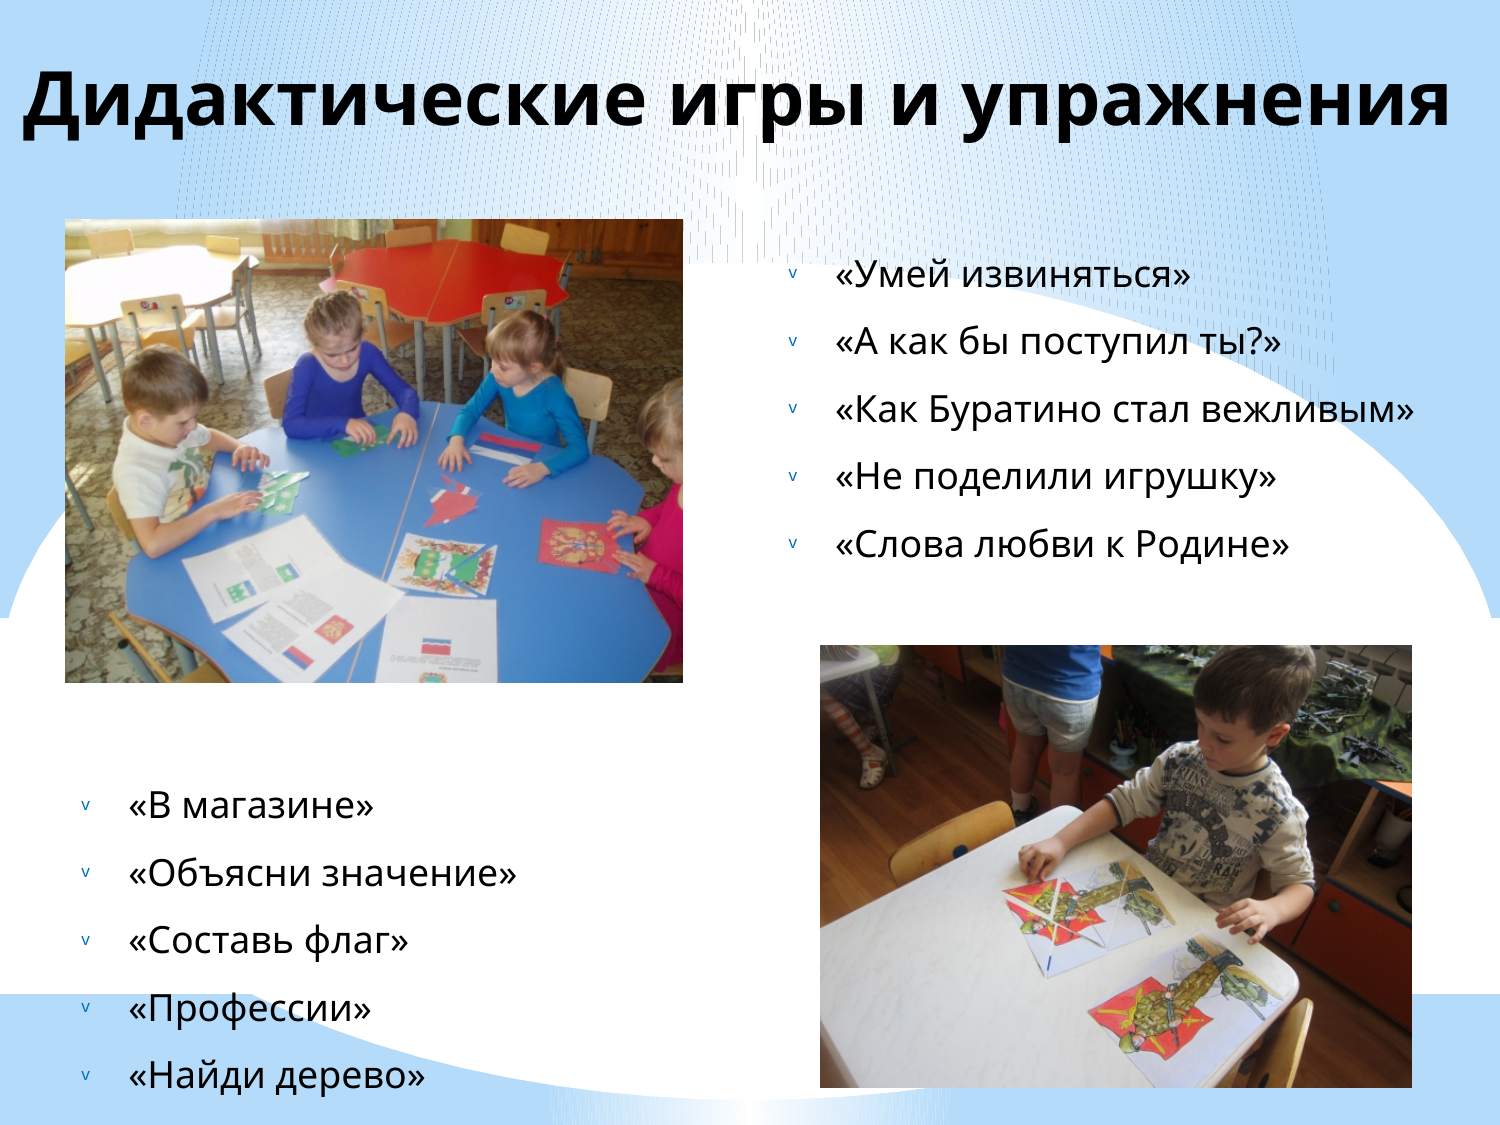

Дидактические игры и упражнения
«Умей извиняться»
«А как бы поступил ты?»
«Как Буратино стал вежливым»
«Не поделили игрушку»
«Слова любви к Родине»
«В магазине»
«Объясни значение»
«Составь флаг»
«Профессии»
«Найди дерево»